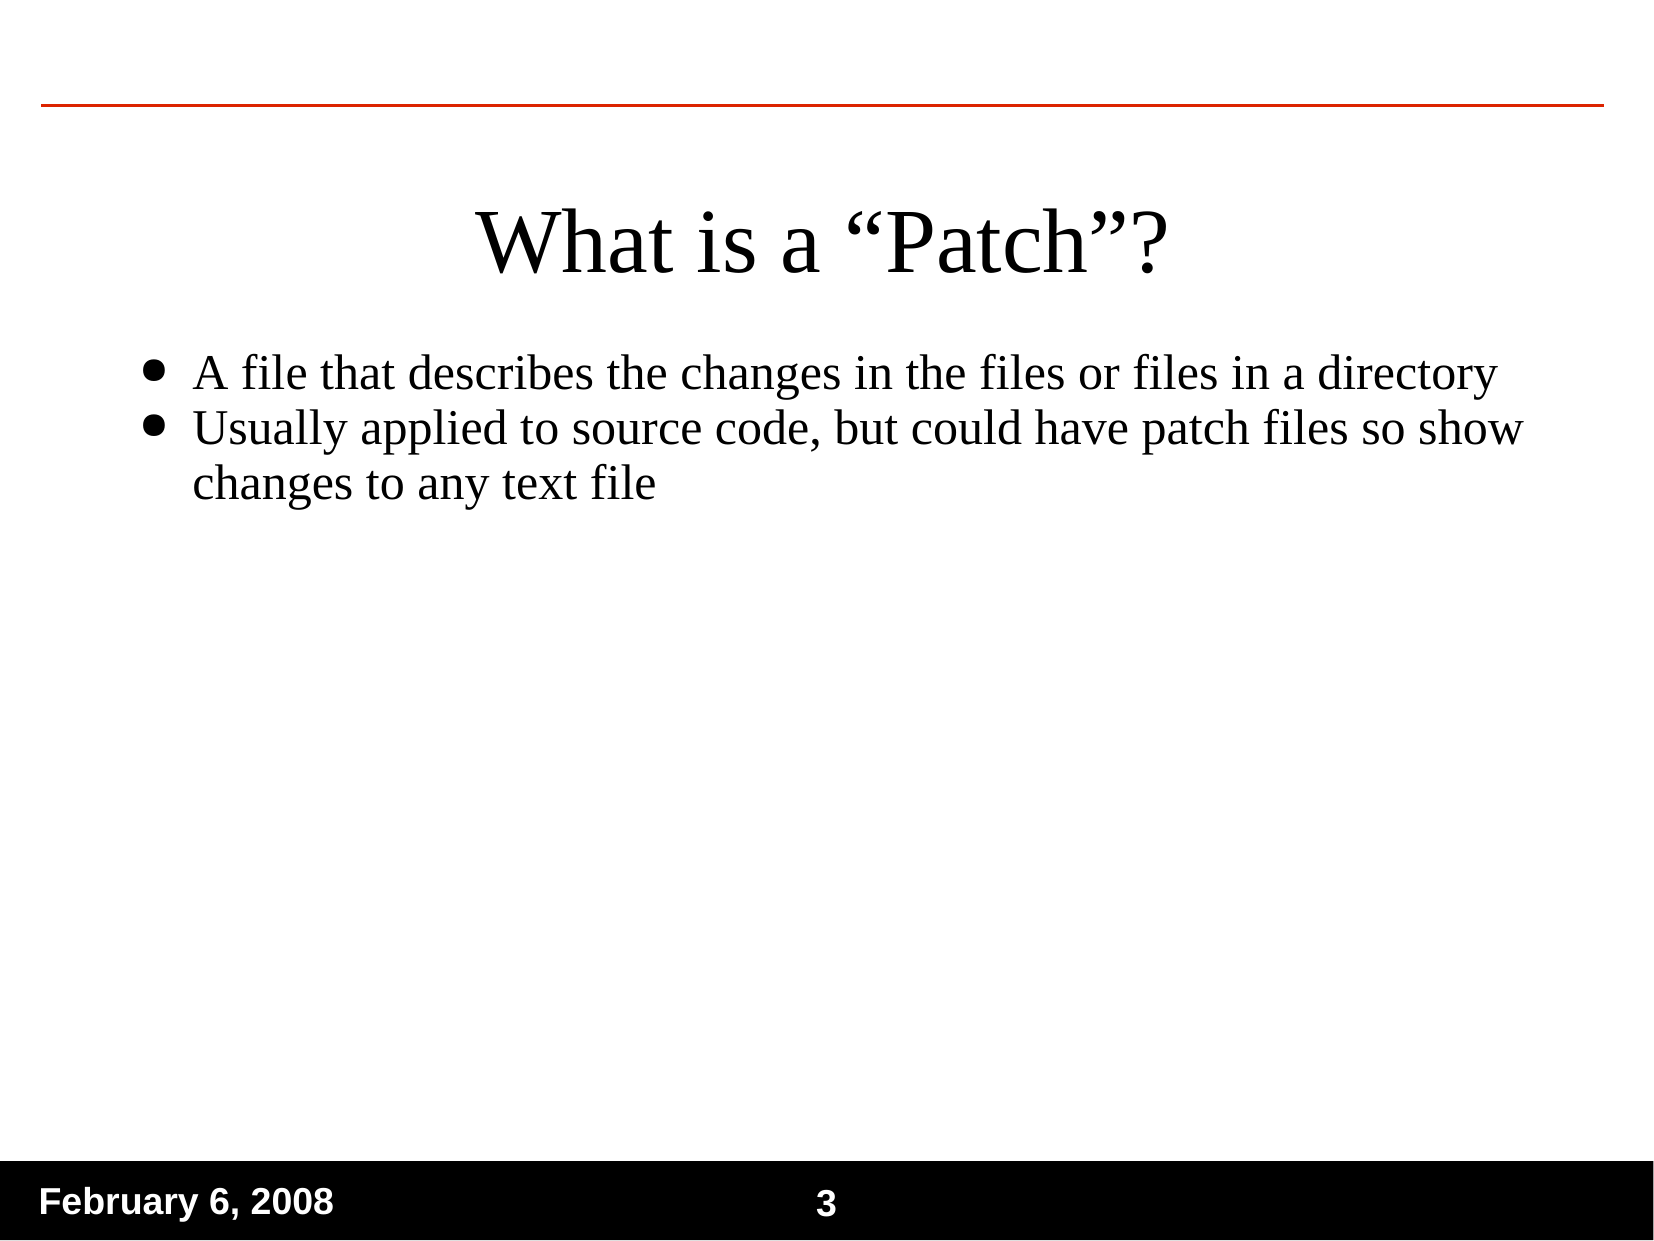

# What is a “Patch”?
A file that describes the changes in the files or files in a directory
Usually applied to source code, but could have patch files so show changes to any text file